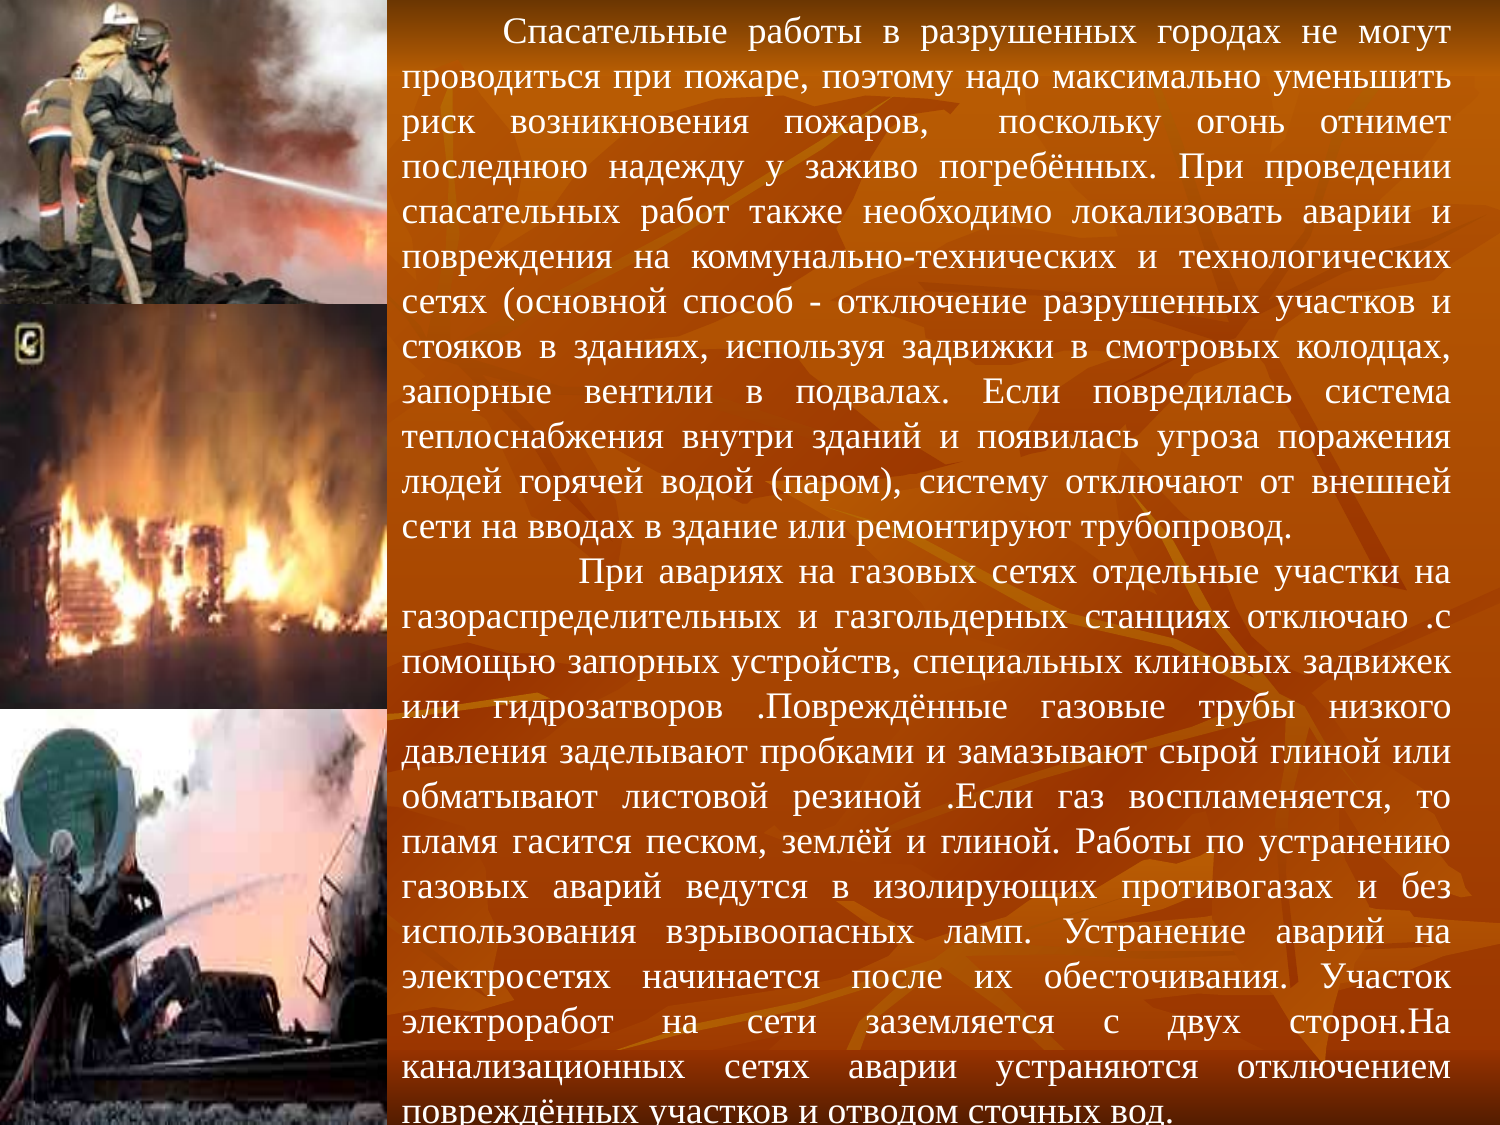

Спасательные работы в разрушенных городах не могут проводиться при пожаре, поэтому надо максимально уменьшить риск возникновения пожаров, поскольку огонь отнимет последнюю надежду у заживо погребённых. При проведении спасательных работ также необходимо локализовать аварии и повреждения на коммунально-технических и технологических сетях (основной способ - отключение разрушенных участков и стояков в зданиях, используя задвижки в смотровых колодцах, запорные вентили в подвалах. Если повредилась система теплоснабжения внутри зданий и появилась угроза поражения людей горячей водой (паром), систему отключают от внешней сети на вводах в здание или ремонтируют трубопровод.
 При авариях на газовых сетях отдельные участки на газораспределительных и газгольдерных станциях отключаю .с помощью запорных устройств, специальных клиновых задвижек или гидрозатворов .Повреждённые газовые трубы низкого давления заделывают пробками и замазывают сырой глиной или обматывают листовой резиной .Если газ воспламеняется, то пламя гасится песком, землёй и глиной. Работы по устранению газовых аварий ведутся в изолирующих противогазах и без использования взрывоопасных ламп. Устранение аварий на электросетях начинается после их обесточивания. Участок электроработ на сети заземляется с двух сторон.На канализационных сетях аварии устраняются отключением повреждённых участков и отводом сточных вод.